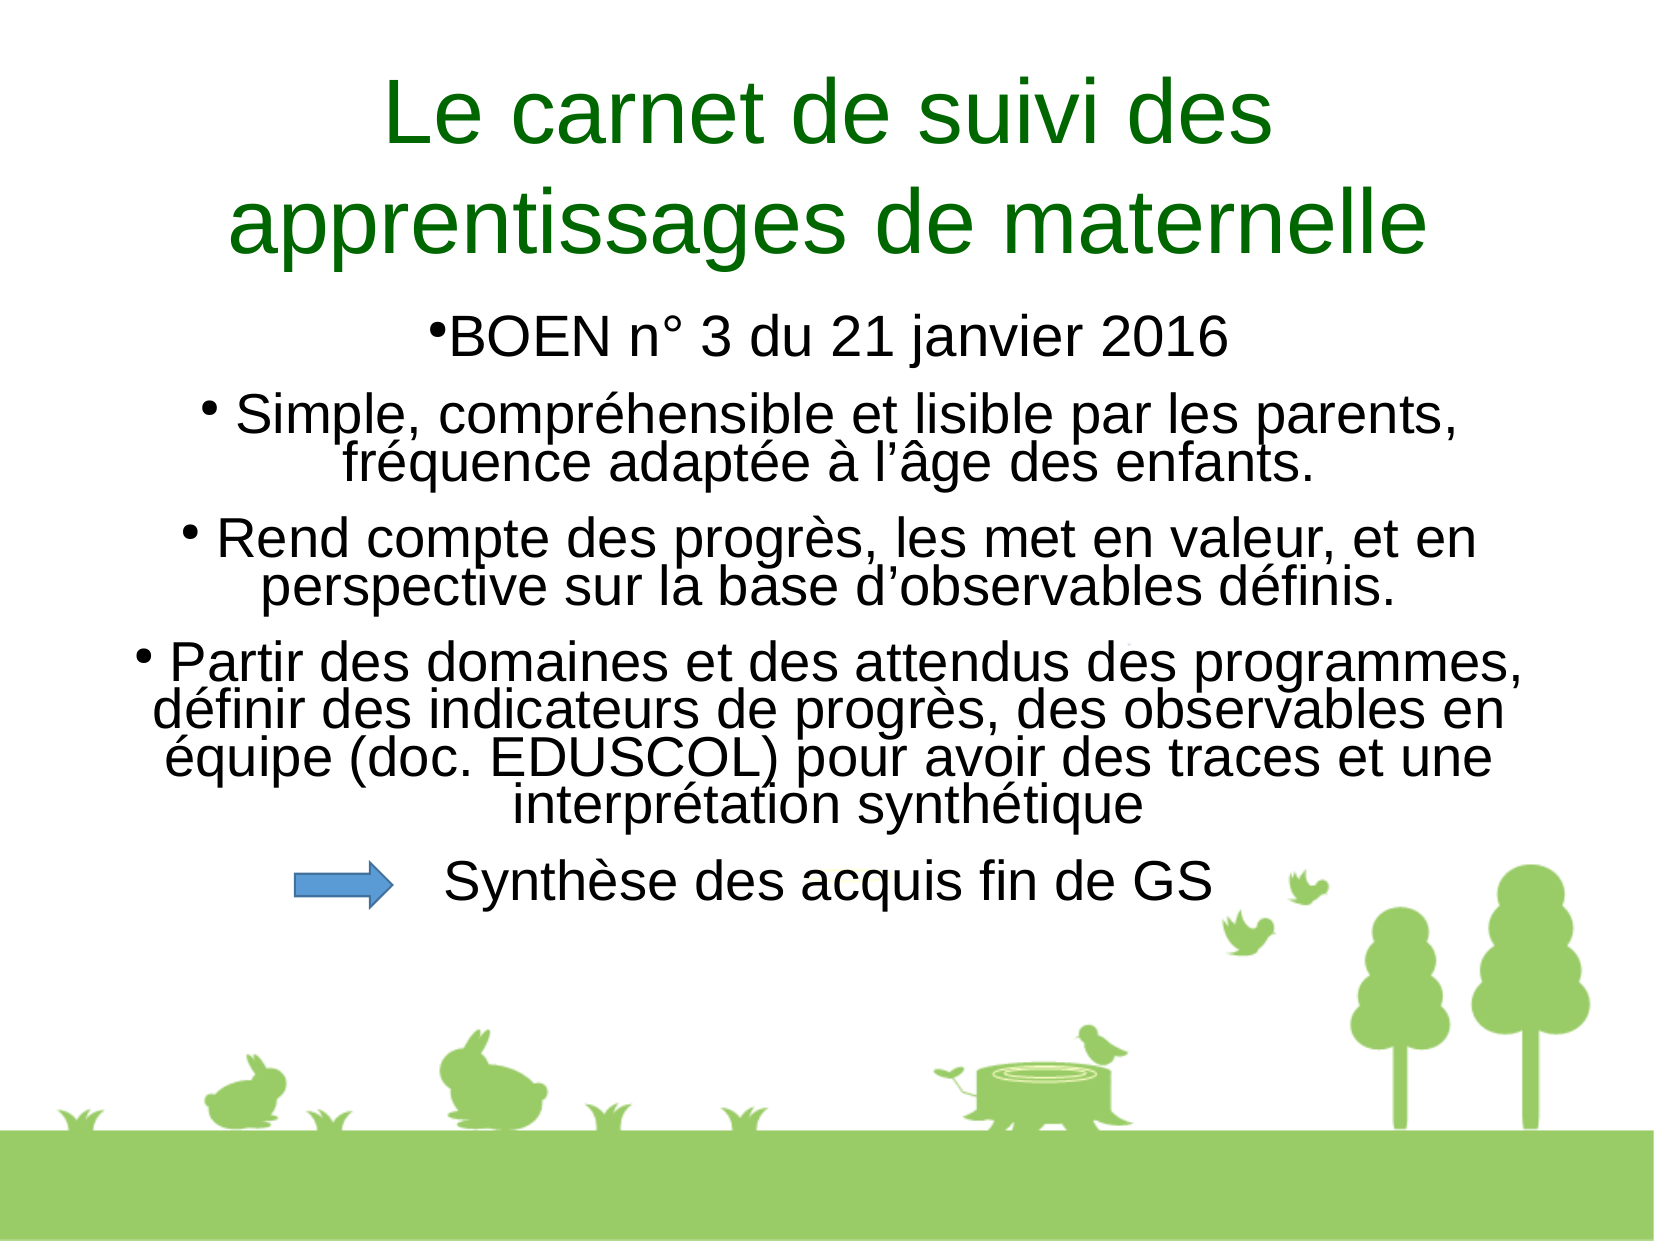

# Le carnet de suivi des apprentissages de maternelle
BOEN n° 3 du 21 janvier 2016
 Simple, compréhensible et lisible par les parents, fréquence adaptée à l’âge des enfants.
 Rend compte des progrès, les met en valeur, et en perspective sur la base d’observables définis.
 Partir des domaines et des attendus des programmes, définir des indicateurs de progrès, des observables en équipe (doc. EDUSCOL) pour avoir des traces et une interprétation synthétique
Synthèse des acquis fin de GS